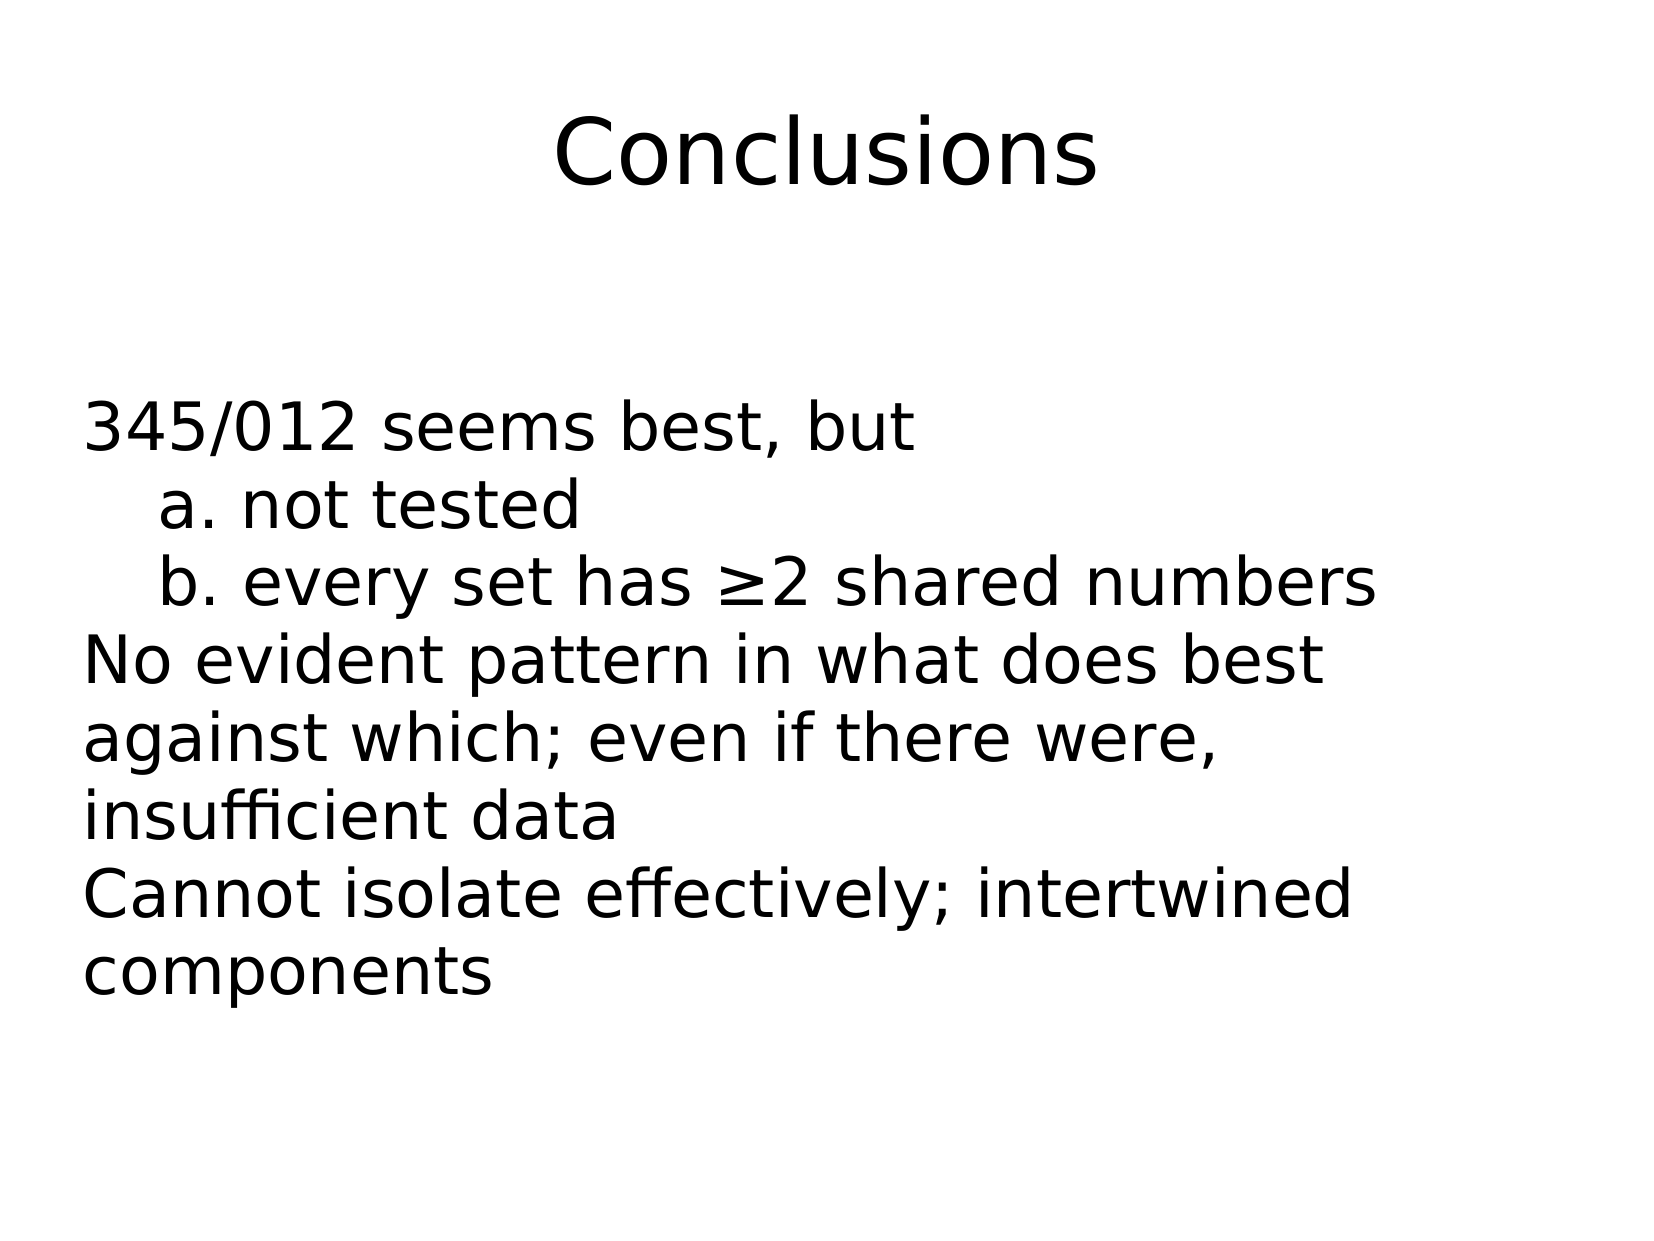

# Conclusions
345/012 seems best, but
	a. not tested
	b. every set has ≥2 shared numbers
No evident pattern in what does best against which; even if there were, insufficient data
Cannot isolate effectively; intertwined components